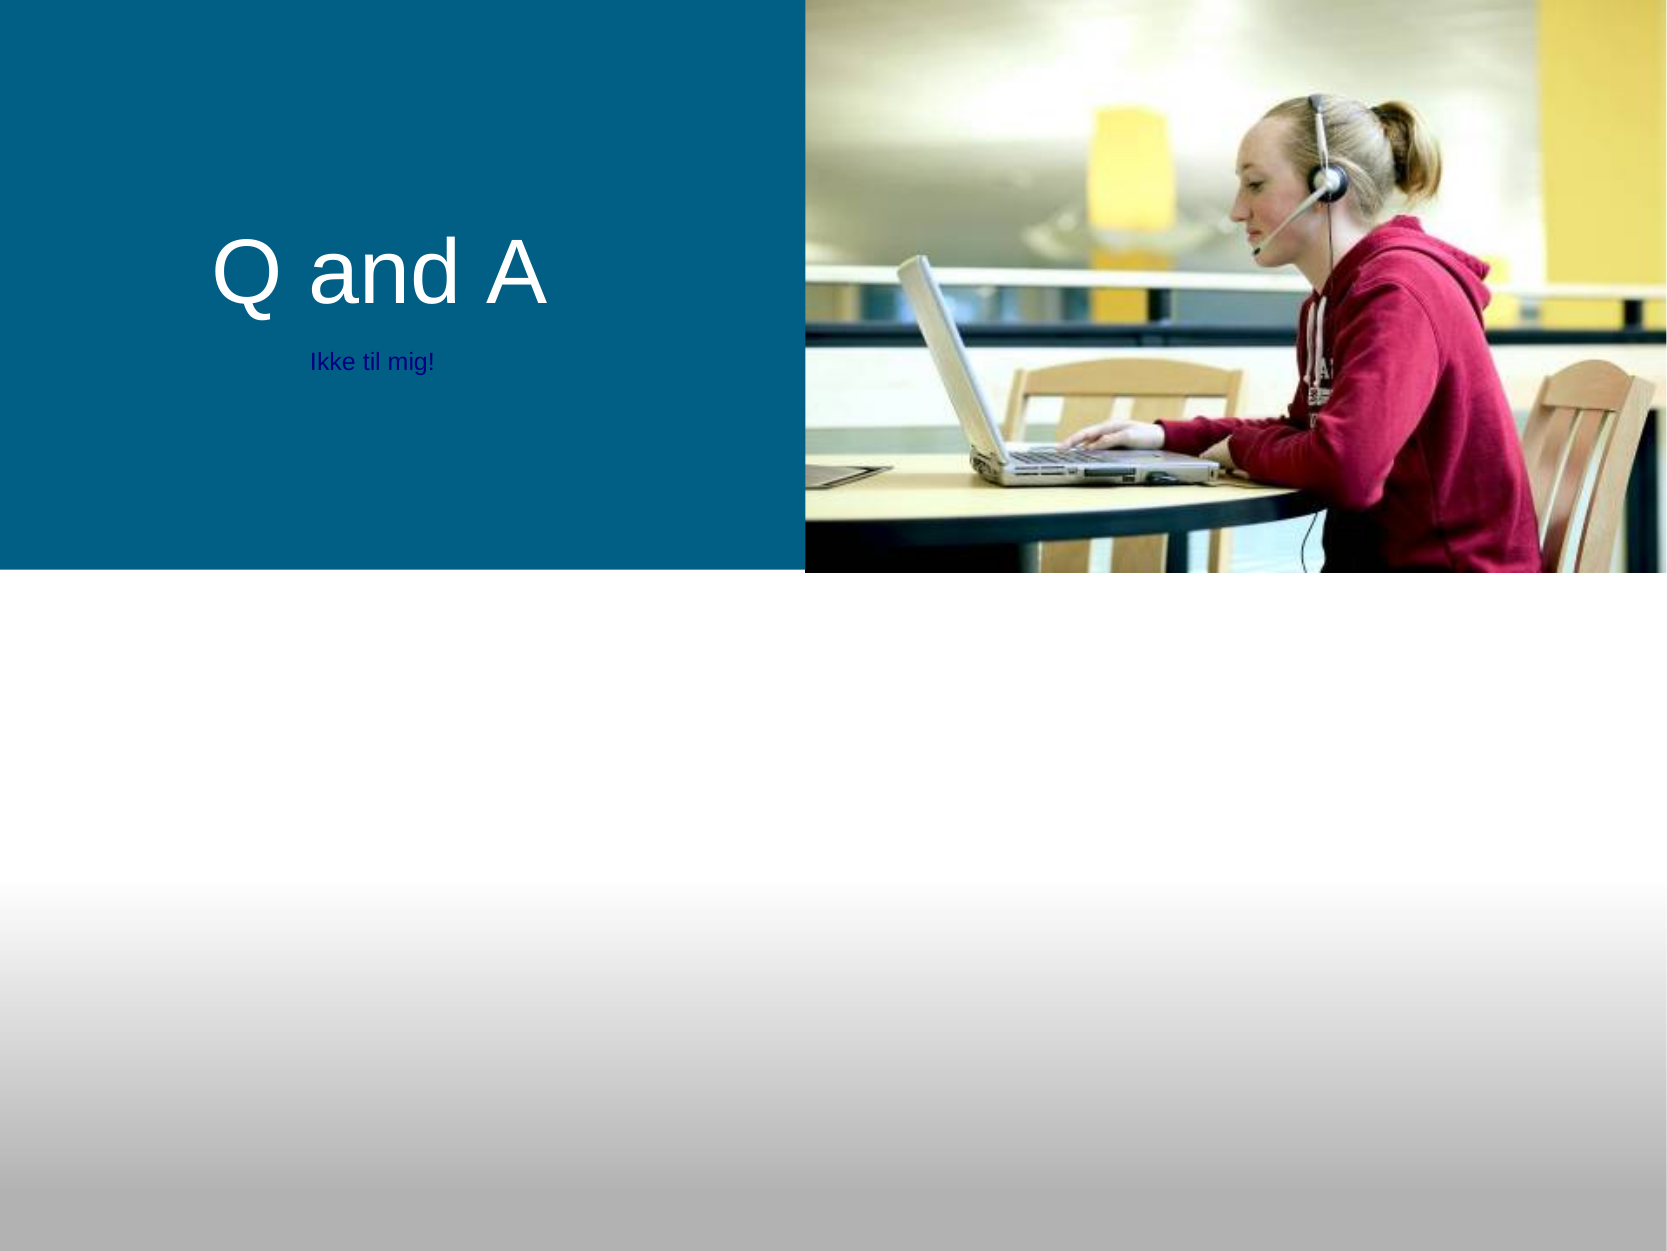

# Q and A
Ikke til mig!